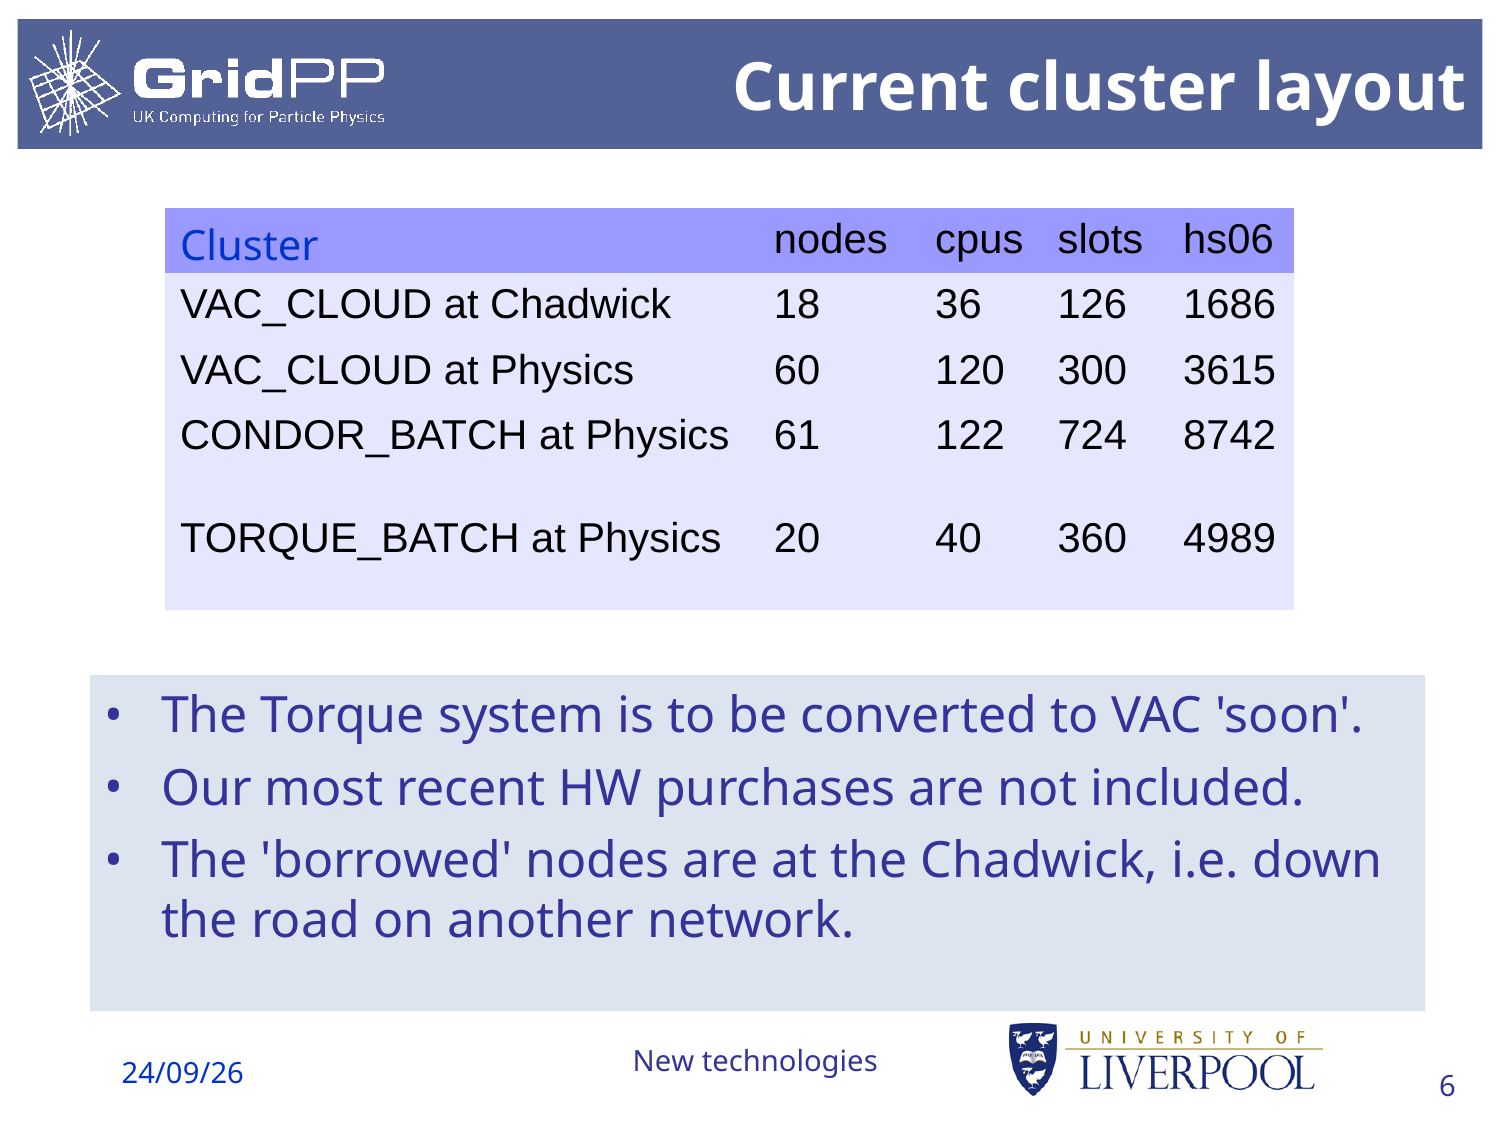

# Current cluster layout
| Cluster | nodes | cpus | slots | hs06 |
| --- | --- | --- | --- | --- |
| VAC\_CLOUD at Chadwick | 18 | 36 | 126 | 1686 |
| VAC\_CLOUD at Physics | 60 | 120 | 300 | 3615 |
| CONDOR\_BATCH at Physics | 61 | 122 | 724 | 8742 |
| TORQUE\_BATCH at Physics | 20 | 40 | 360 | 4989 |
The Torque system is to be converted to VAC 'soon'.
Our most recent HW purchases are not included.
The 'borrowed' nodes are at the Chadwick, i.e. down the road on another network.
New technologies